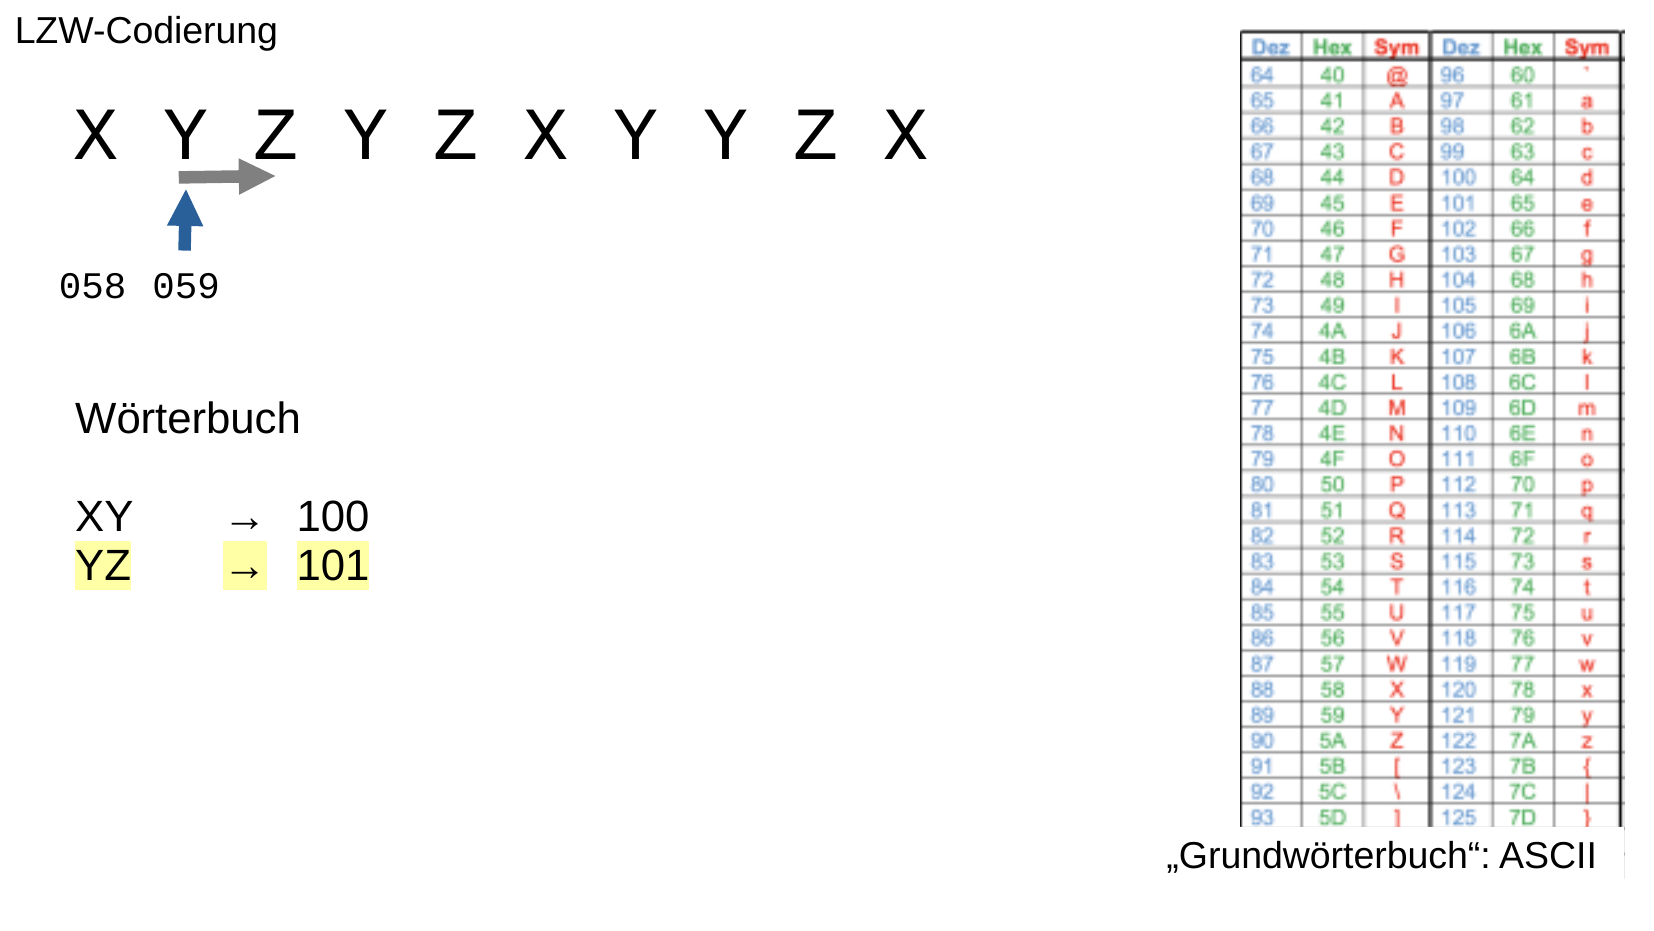

LZW-Codierung
X Y Z Y Z X Y Y Z X
058
059
Wörterbuch
XY		→ 	100
YZ		→	101
„Grundwörterbuch“: ASCII